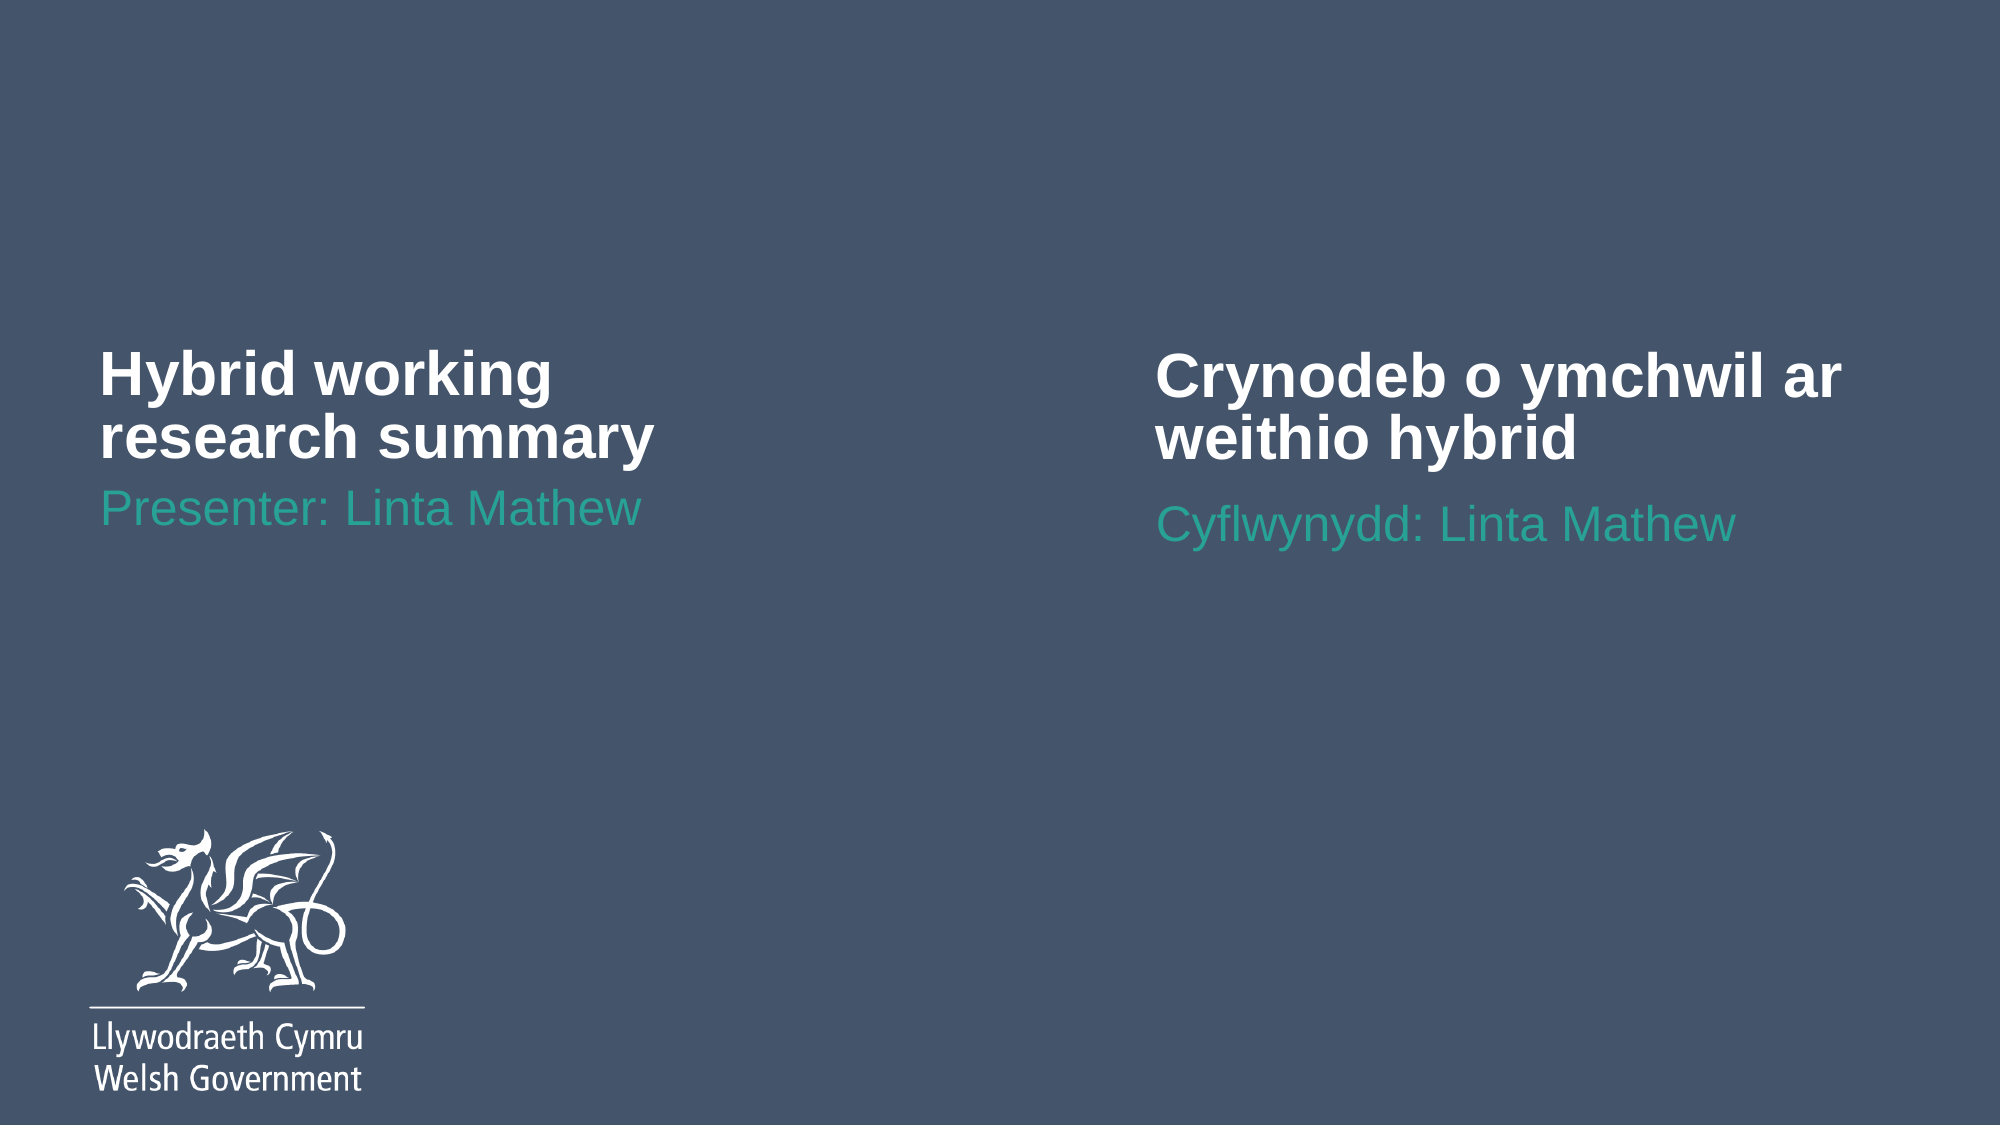

Hybrid working research summary
Crynodeb o ymchwil ar weithio hybrid
# Presenter: Linta Mathew
Cyflwynydd: Linta Mathew